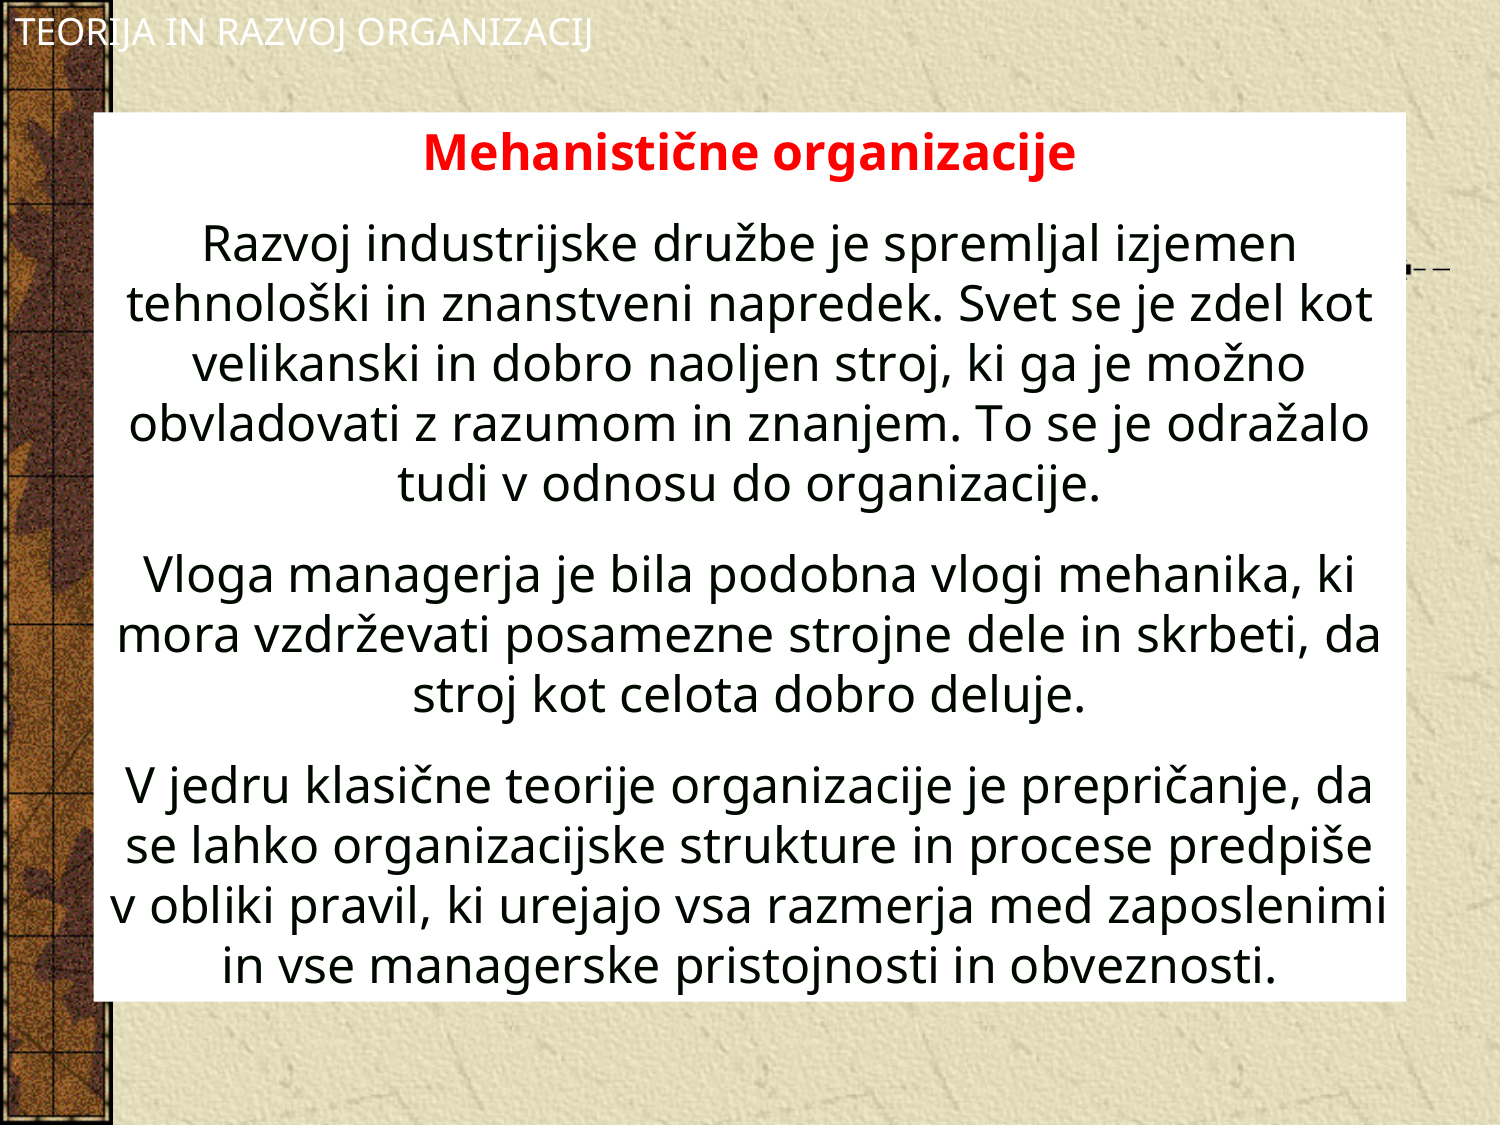

TEORIJA IN RAZVOJ ORGANIZACIJ
Mehanistične organizacije
Razvoj industrijske družbe je spremljal izjemen tehnološki in znanstveni napredek. Svet se je zdel kot velikanski in dobro naoljen stroj, ki ga je možno obvladovati z razumom in znanjem. To se je odražalo tudi v odnosu do organizacije.
Vloga managerja je bila podobna vlogi mehanika, ki mora vzdrževati posamezne strojne dele in skrbeti, da stroj kot celota dobro deluje.
V jedru klasične teorije organizacije je prepričanje, da se lahko organizacijske strukture in procese predpiše v obliki pravil, ki urejajo vsa razmerja med zaposlenimi in vse managerske pristojnosti in obveznosti.